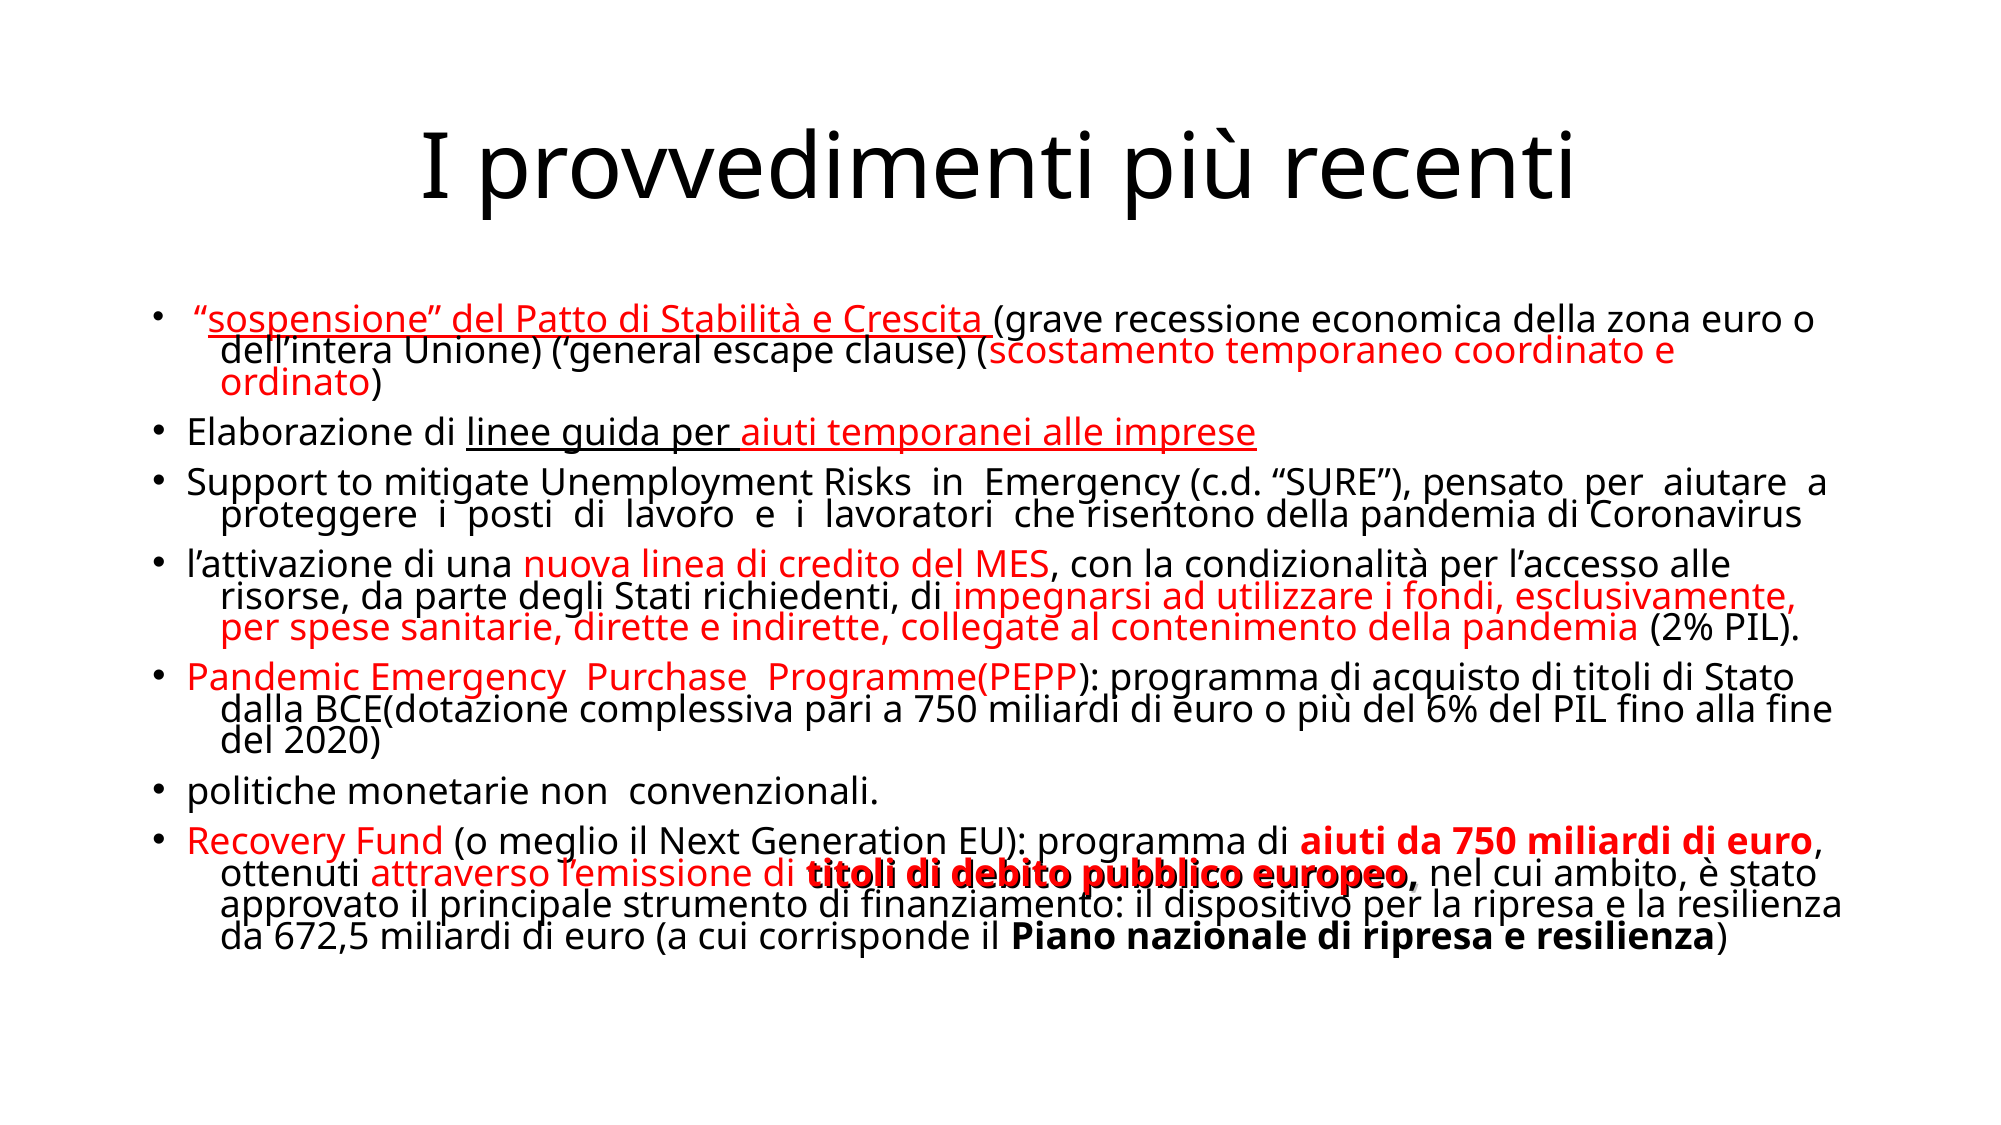

# I provvedimenti più recenti
 “sospensione” del Patto di Stabilità e Crescita (grave recessione economica della zona euro o dell’intera Unione) (‘general escape clause) (scostamento temporaneo coordinato e ordinato)
Elaborazione di linee guida per aiuti temporanei alle imprese
Support to mitigate Unemployment Risks in Emergency (c.d. “SURE”), pensato per aiutare a proteggere i posti di lavoro e i lavoratori che risentono della pandemia di Coronavirus
l’attivazione di una nuova linea di credito del MES, con la condizionalità per l’accesso alle risorse, da parte degli Stati richiedenti, di impegnarsi ad utilizzare i fondi, esclusivamente, per spese sanitarie, dirette e indirette, collegate al contenimento della pandemia (2% PIL).
Pandemic Emergency Purchase Programme(PEPP): programma di acquisto di titoli di Stato dalla BCE(dotazione complessiva pari a 750 miliardi di euro o più del 6% del PIL fino alla fine del 2020)
politiche monetarie non convenzionali.
Recovery Fund (o meglio il Next Generation EU): programma di aiuti da 750 miliardi di euro, ottenuti attraverso l’emissione di titoli di debito pubblico europeo, nel cui ambito, è stato approvato il principale strumento di finanziamento: il dispositivo per la ripresa e la resilienza da 672,5 miliardi di euro (a cui corrisponde il Piano nazionale di ripresa e resilienza)